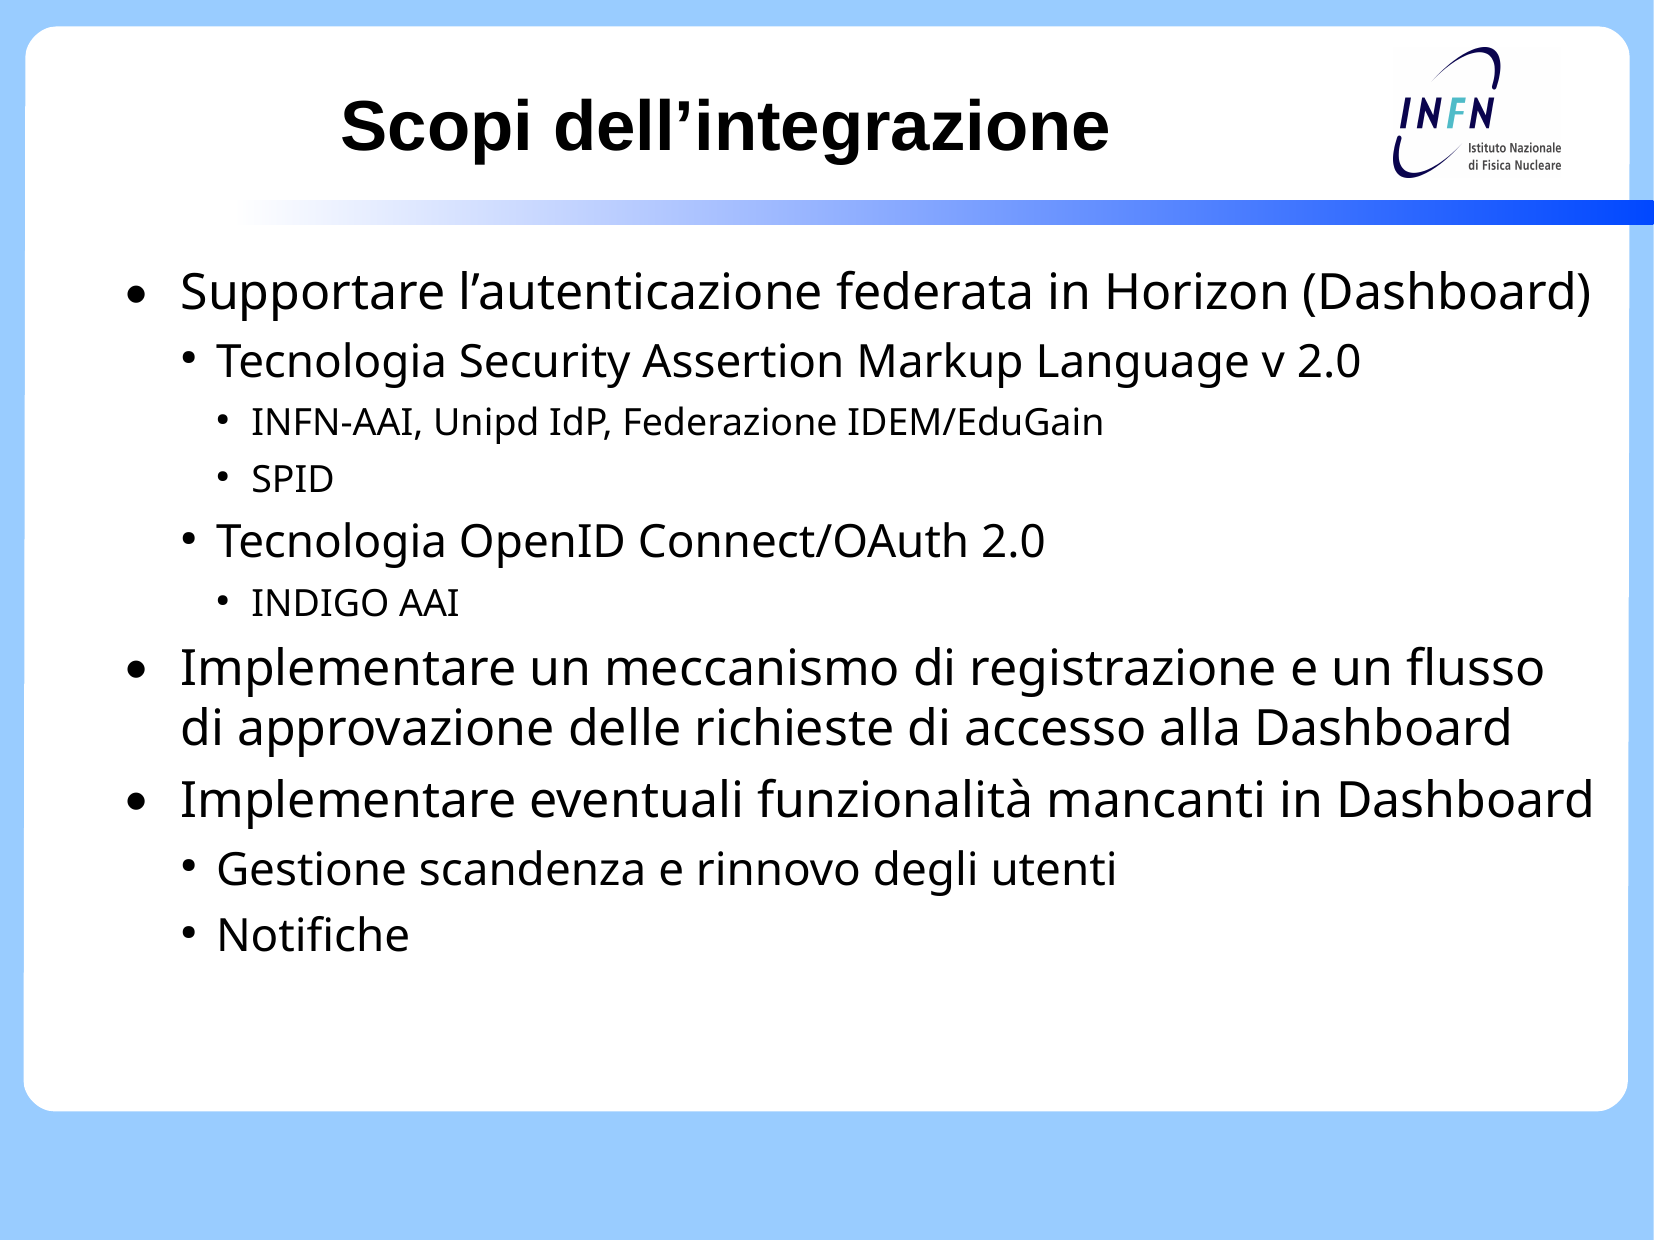

Scopi dell’integrazione
Supportare l’autenticazione federata in Horizon (Dashboard)
Tecnologia Security Assertion Markup Language v 2.0
INFN-AAI, Unipd IdP, Federazione IDEM/EduGain
SPID
Tecnologia OpenID Connect/OAuth 2.0
INDIGO AAI
Implementare un meccanismo di registrazione e un flusso di approvazione delle richieste di accesso alla Dashboard
Implementare eventuali funzionalità mancanti in Dashboard
Gestione scandenza e rinnovo degli utenti
Notifiche